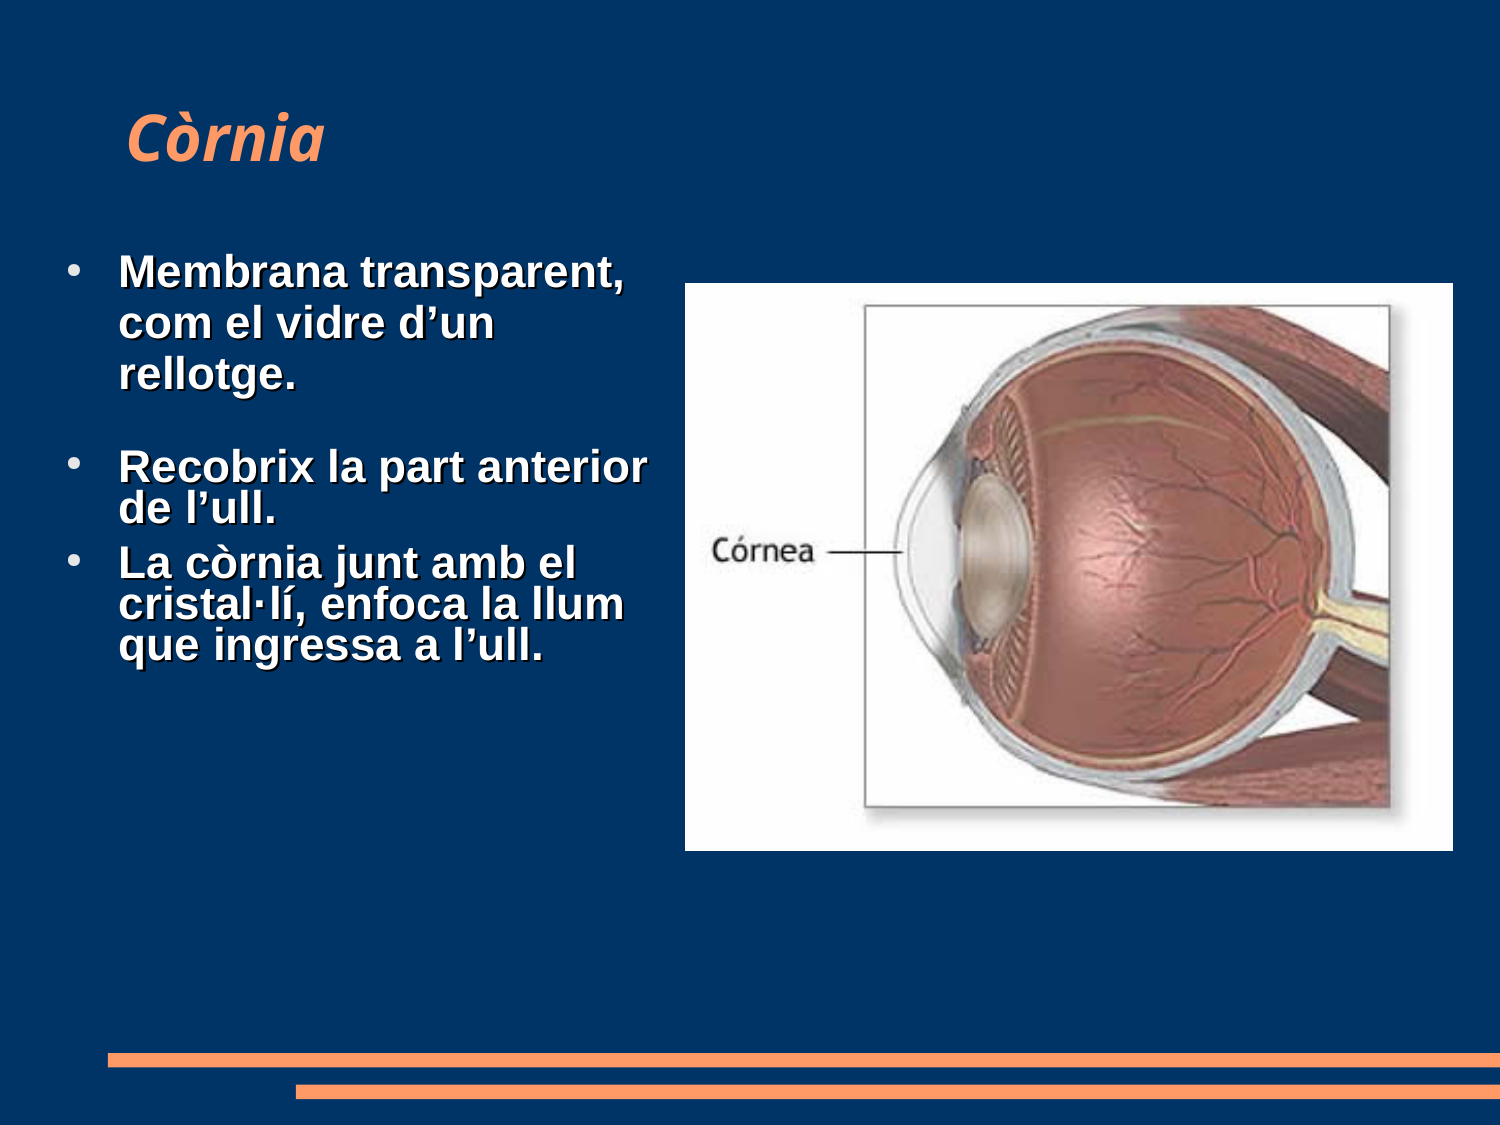

# Còrnia
Membrana transparent, com el vidre d’un rellotge.
Recobrix la part anterior de l’ull.
La còrnia junt amb el cristal·lí, enfoca la llum que ingressa a l’ull.